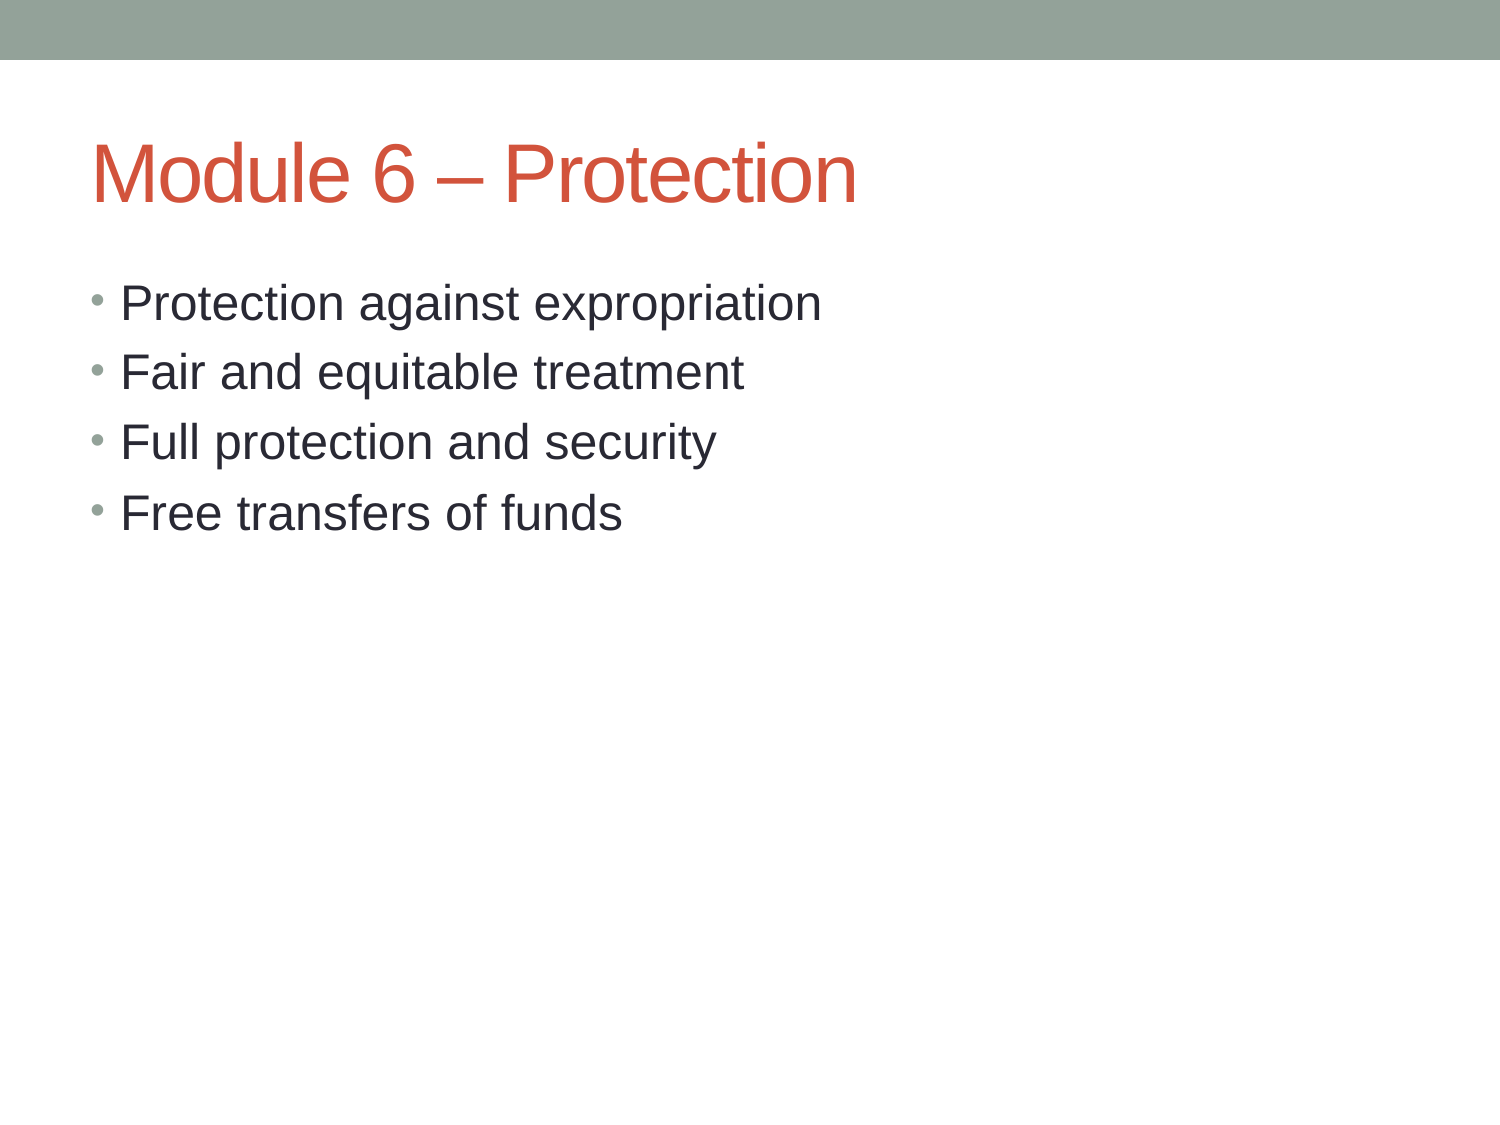

# Module 6 – Protection
Protection against expropriation
Fair and equitable treatment
Full protection and security
Free transfers of funds